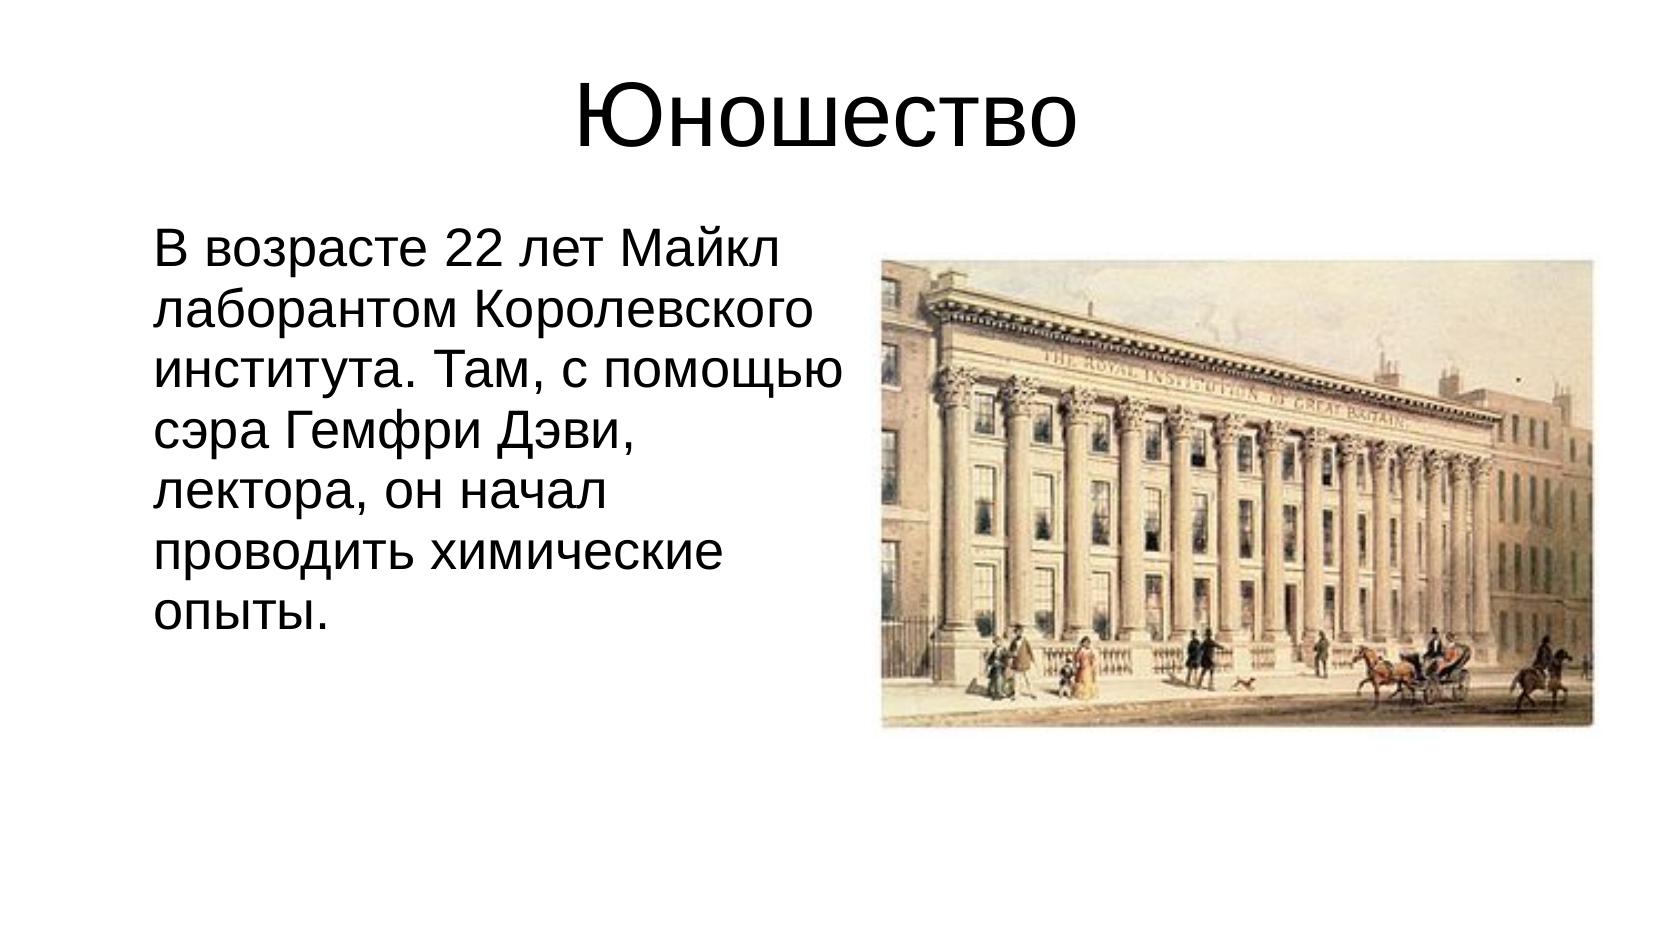

# Юношество
В возрасте 22 лет Майкл лаборантом Королевского института. Там, с помощью сэра Гемфри Дэви, лектора, он начал проводить химические опыты.